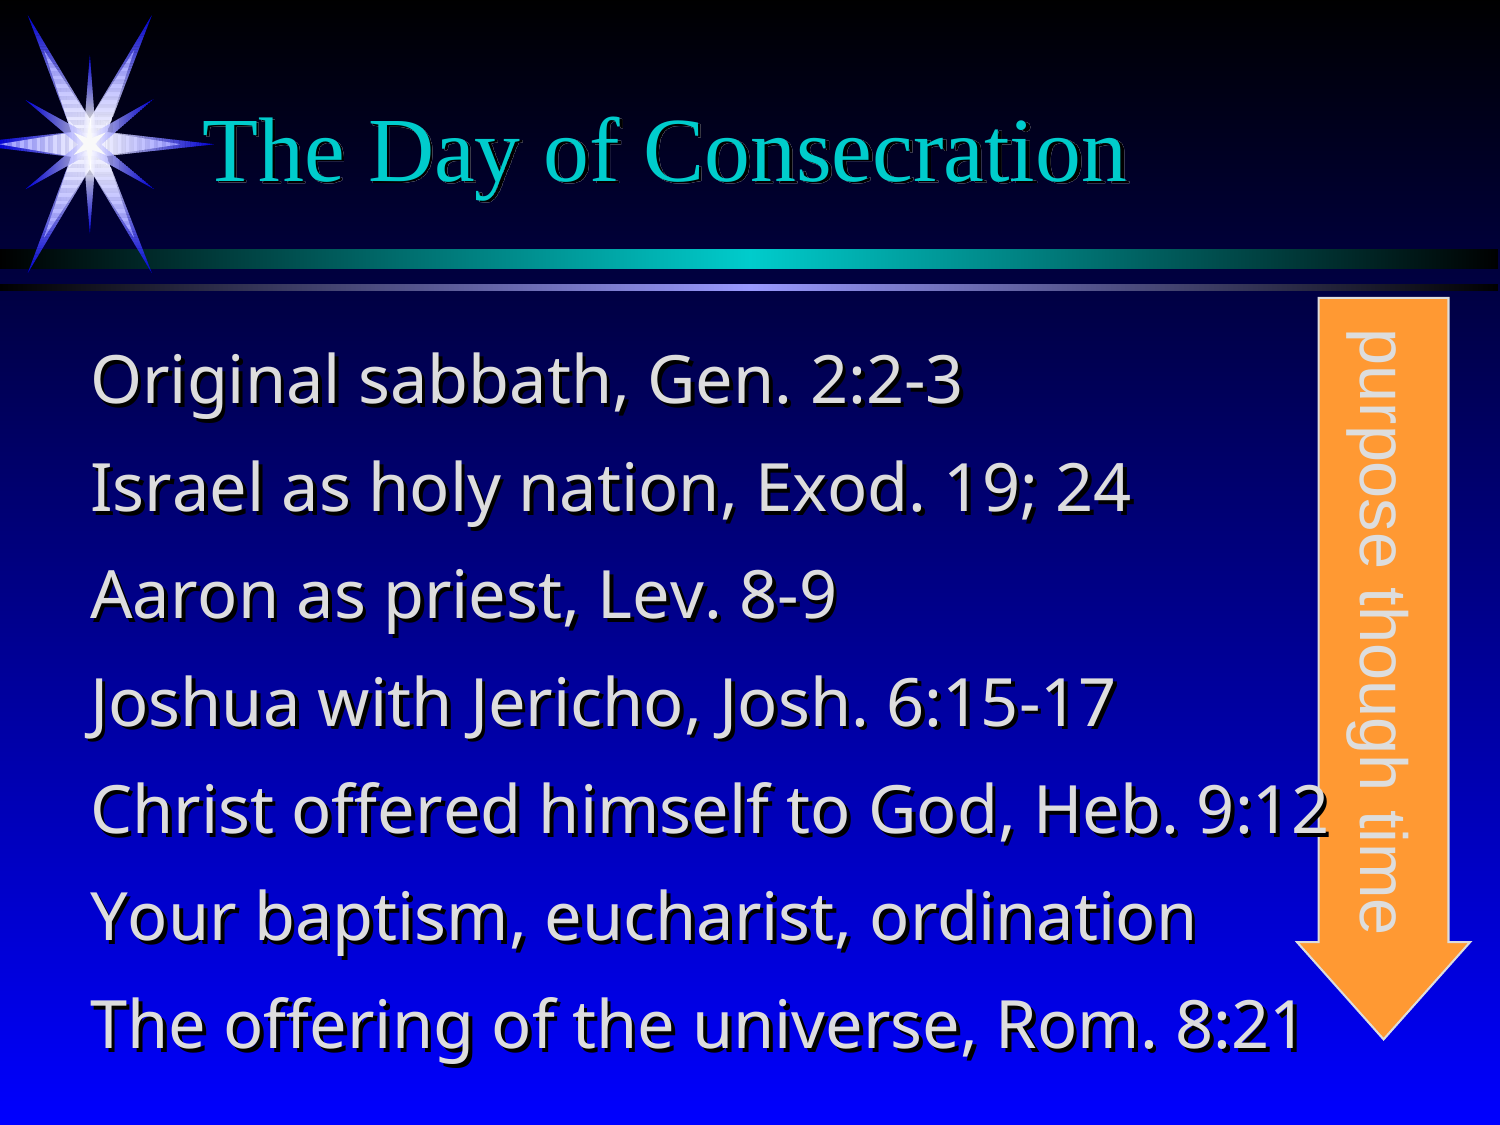

# The Day of Consecration
Original sabbath, Gen. 2:2-3
Israel as holy nation, Exod. 19; 24
Aaron as priest, Lev. 8-9
Joshua with Jericho, Josh. 6:15-17
Christ offered himself to God, Heb. 9:12
Your baptism, eucharist, ordination
The offering of the universe, Rom. 8:21
purpose though time